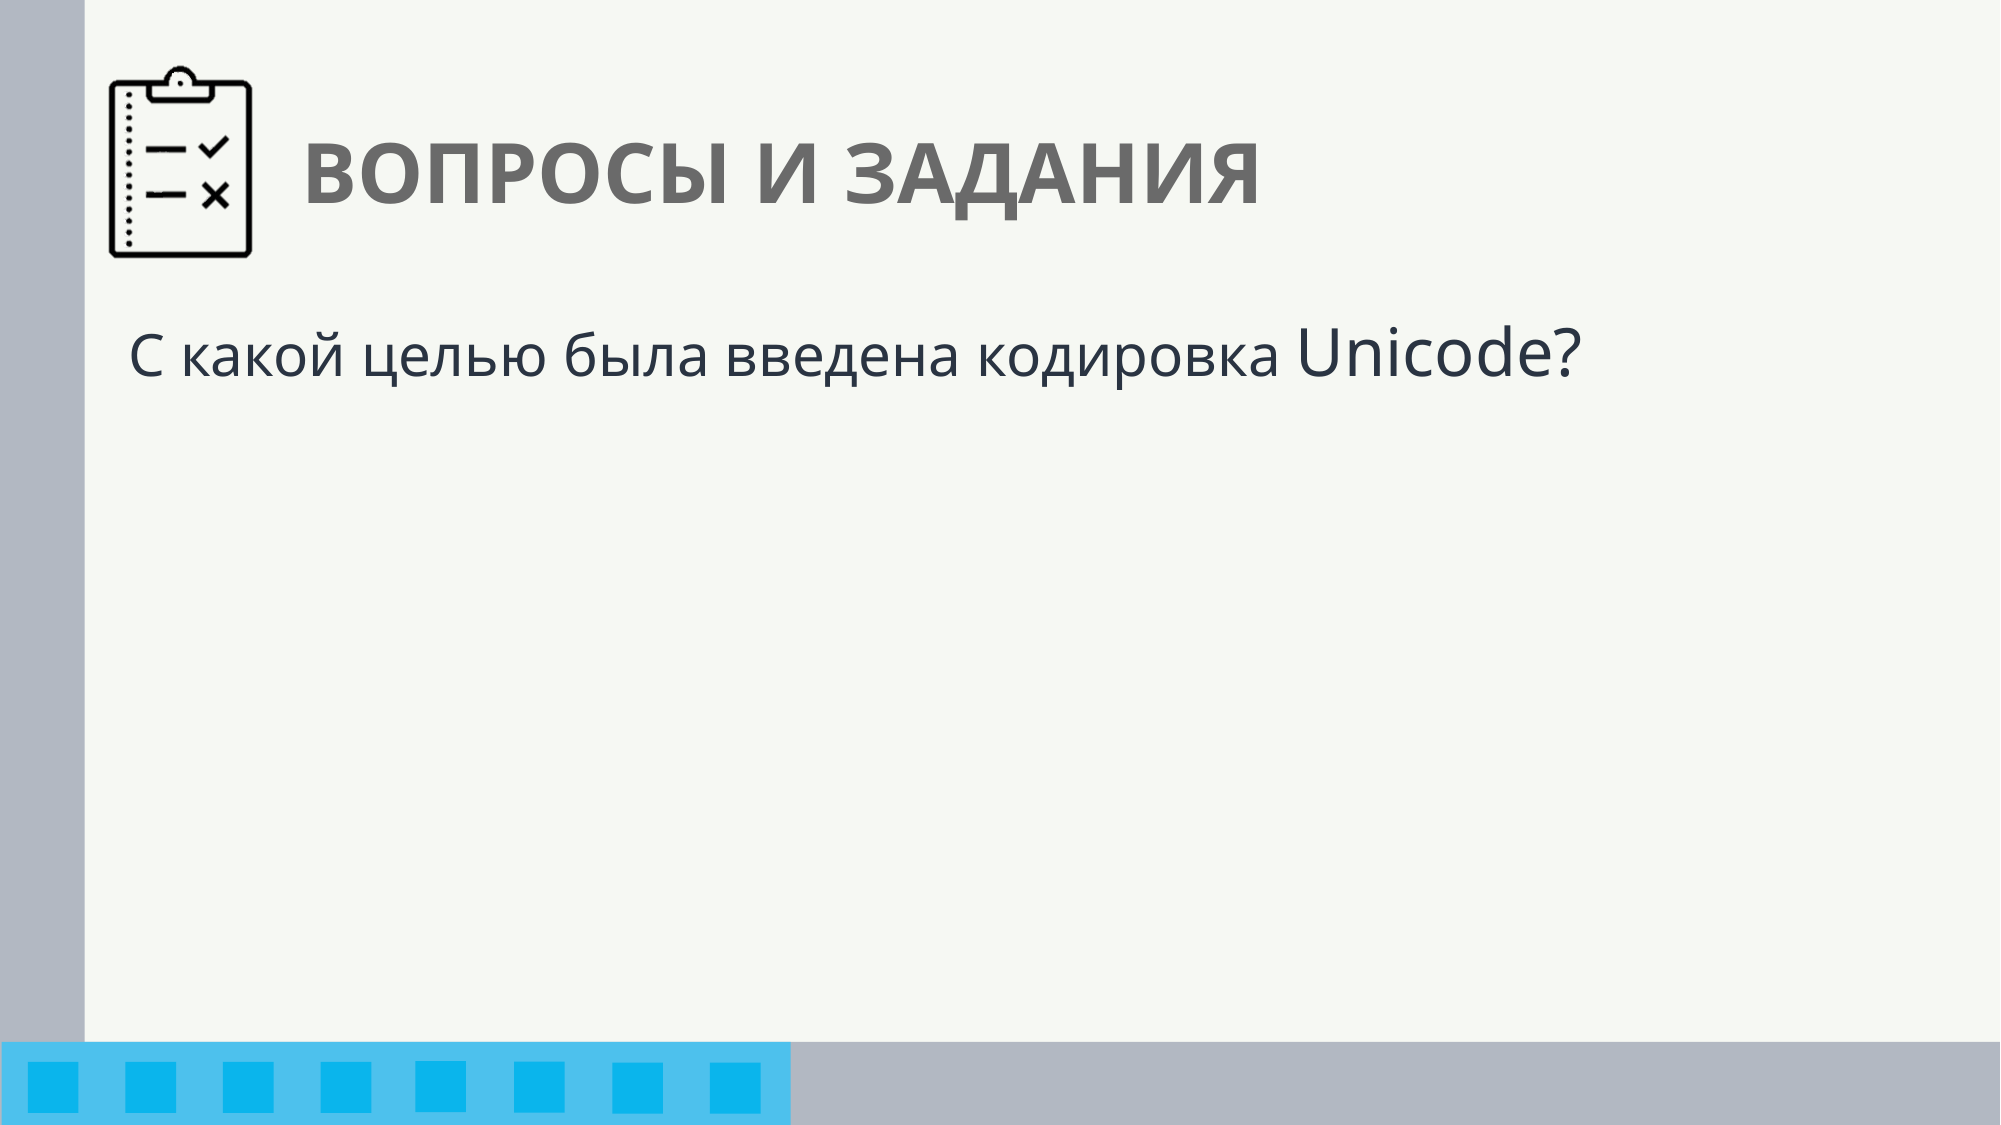

# ВОПРОСЫ И ЗАДАНИЯ
С какой целью была введена кодировка Unicode?